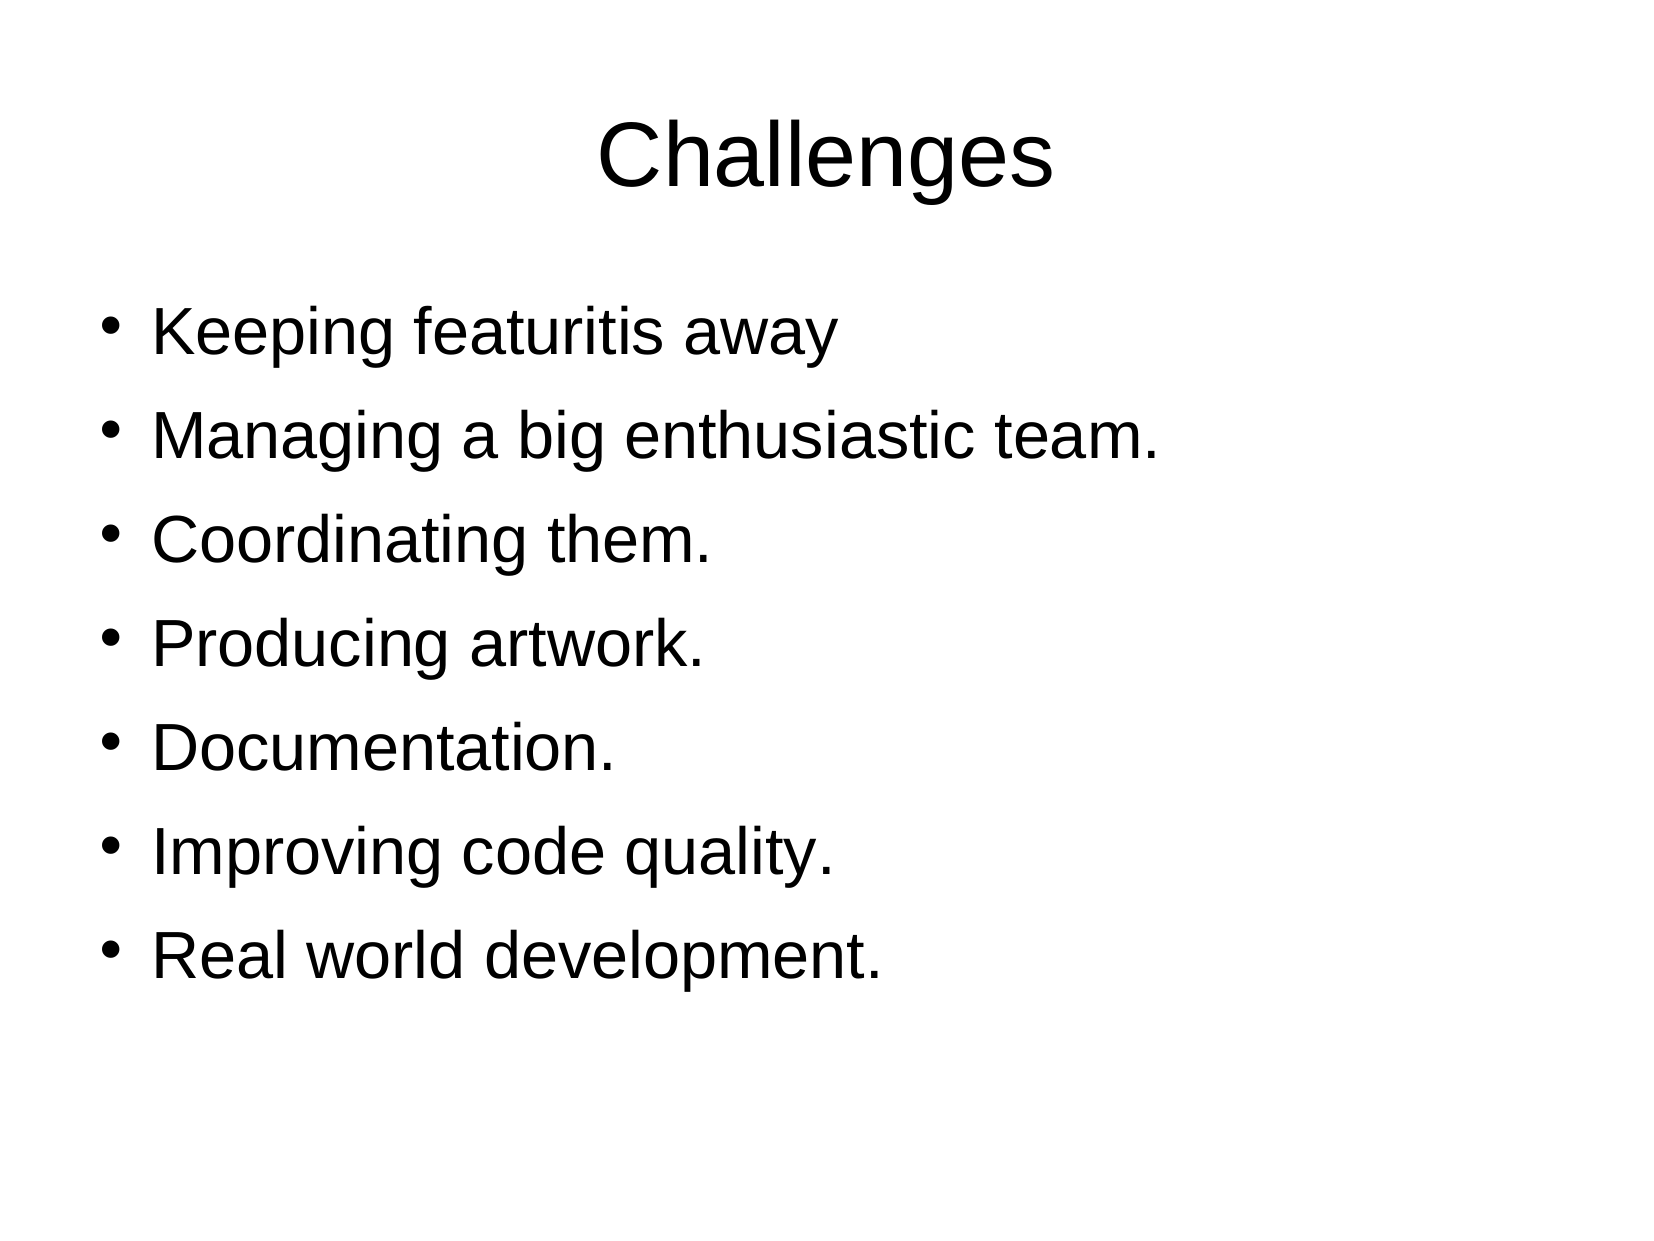

# Challenges
Keeping featuritis away
Managing a big enthusiastic team.
Coordinating them.
Producing artwork.
Documentation.
Improving code quality.
Real world development.